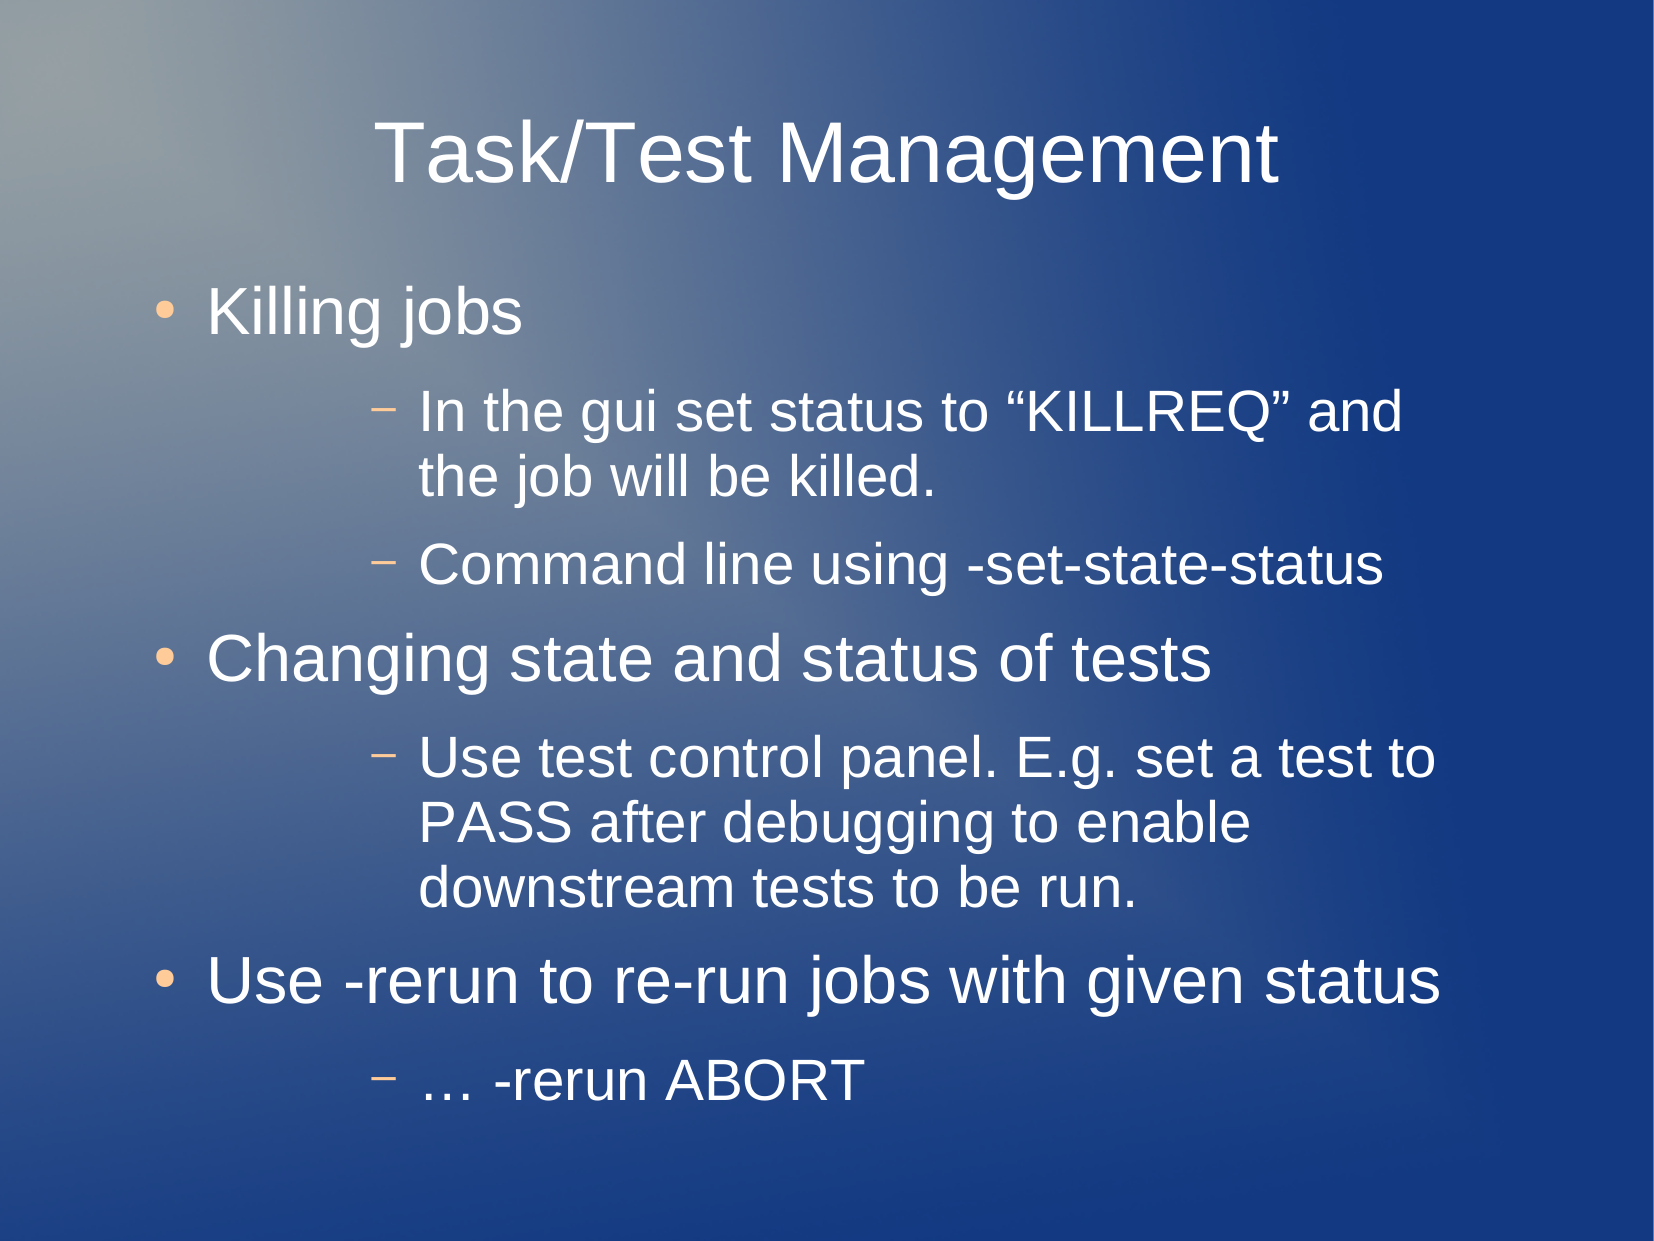

# Task/Test Management
Killing jobs
In the gui set status to “KILLREQ” and the job will be killed.
Command line using -set-state-status
Changing state and status of tests
Use test control panel. E.g. set a test to PASS after debugging to enable downstream tests to be run.
Use -rerun to re-run jobs with given status
… -rerun ABORT